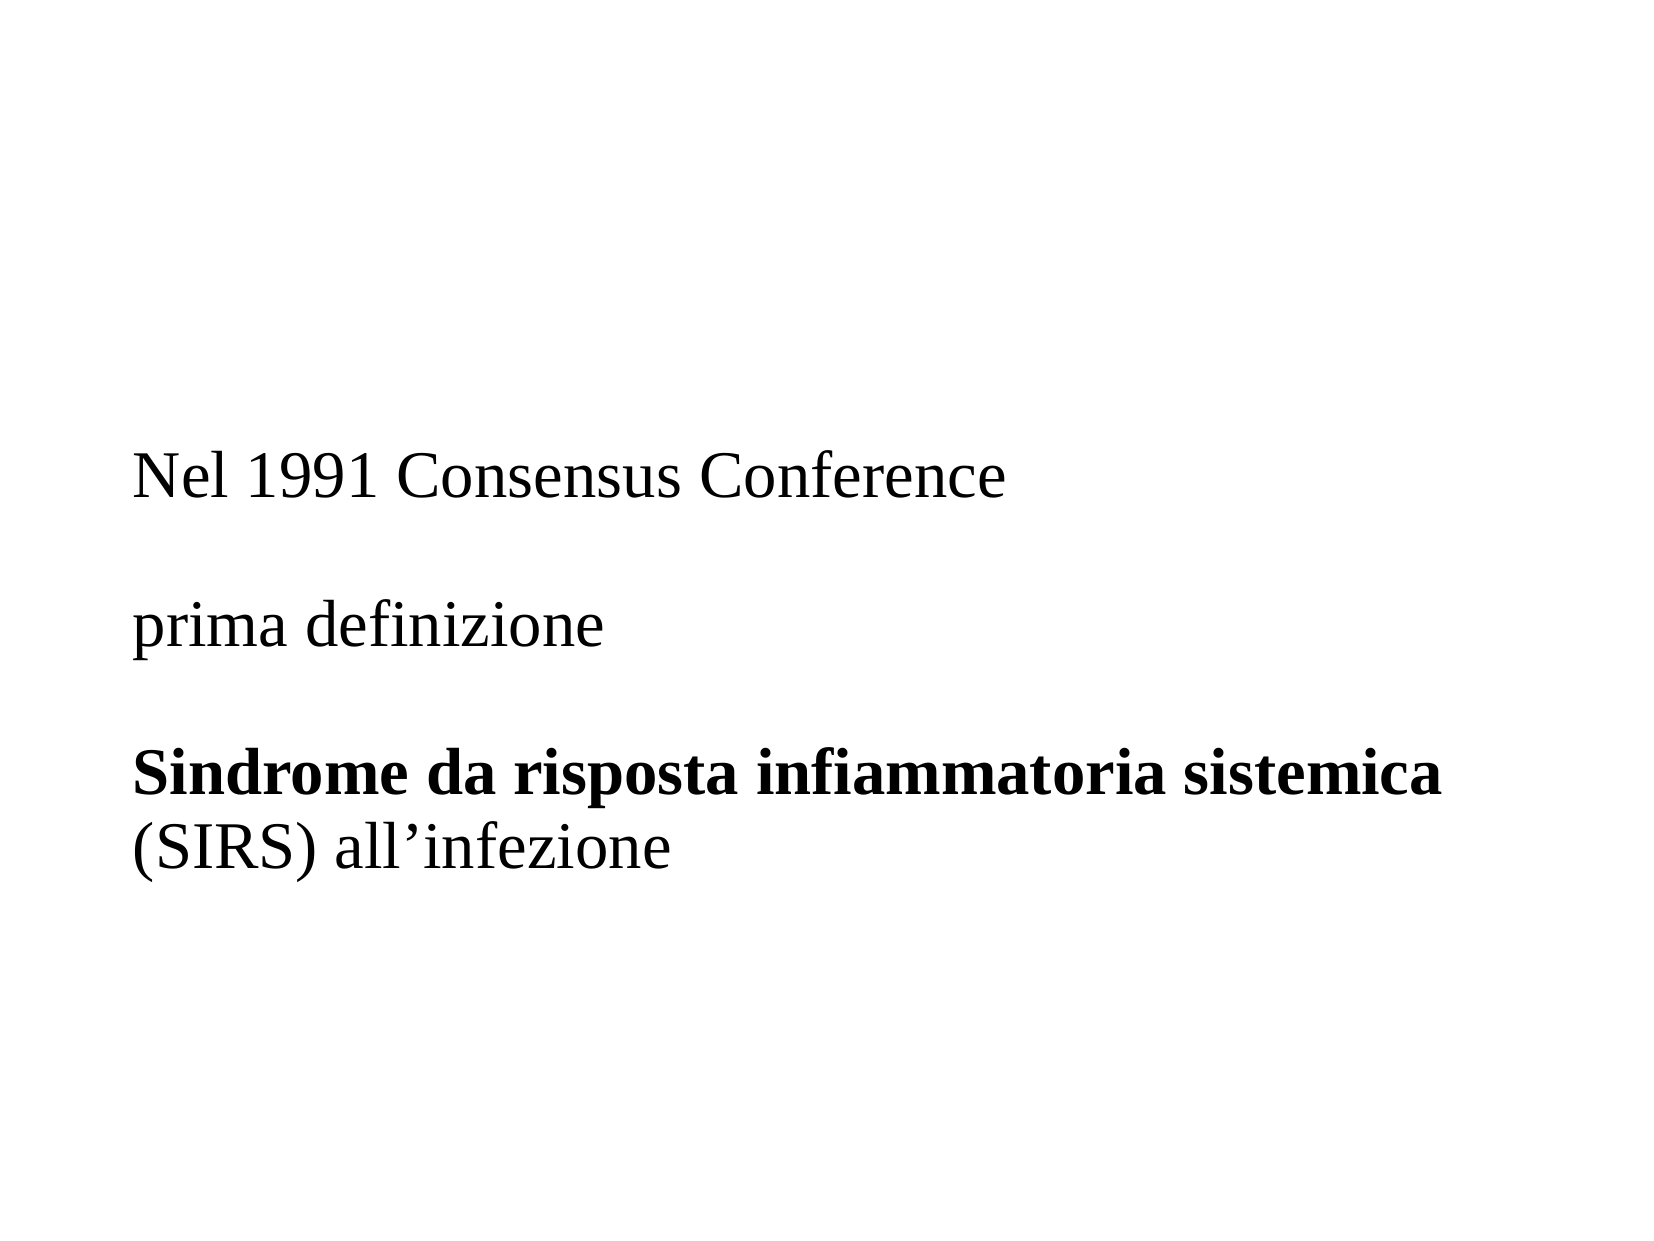

Nel 1991 Consensus Conference
prima definizione
Sindrome da risposta infiammatoria sistemica (SIRS) all’infezione